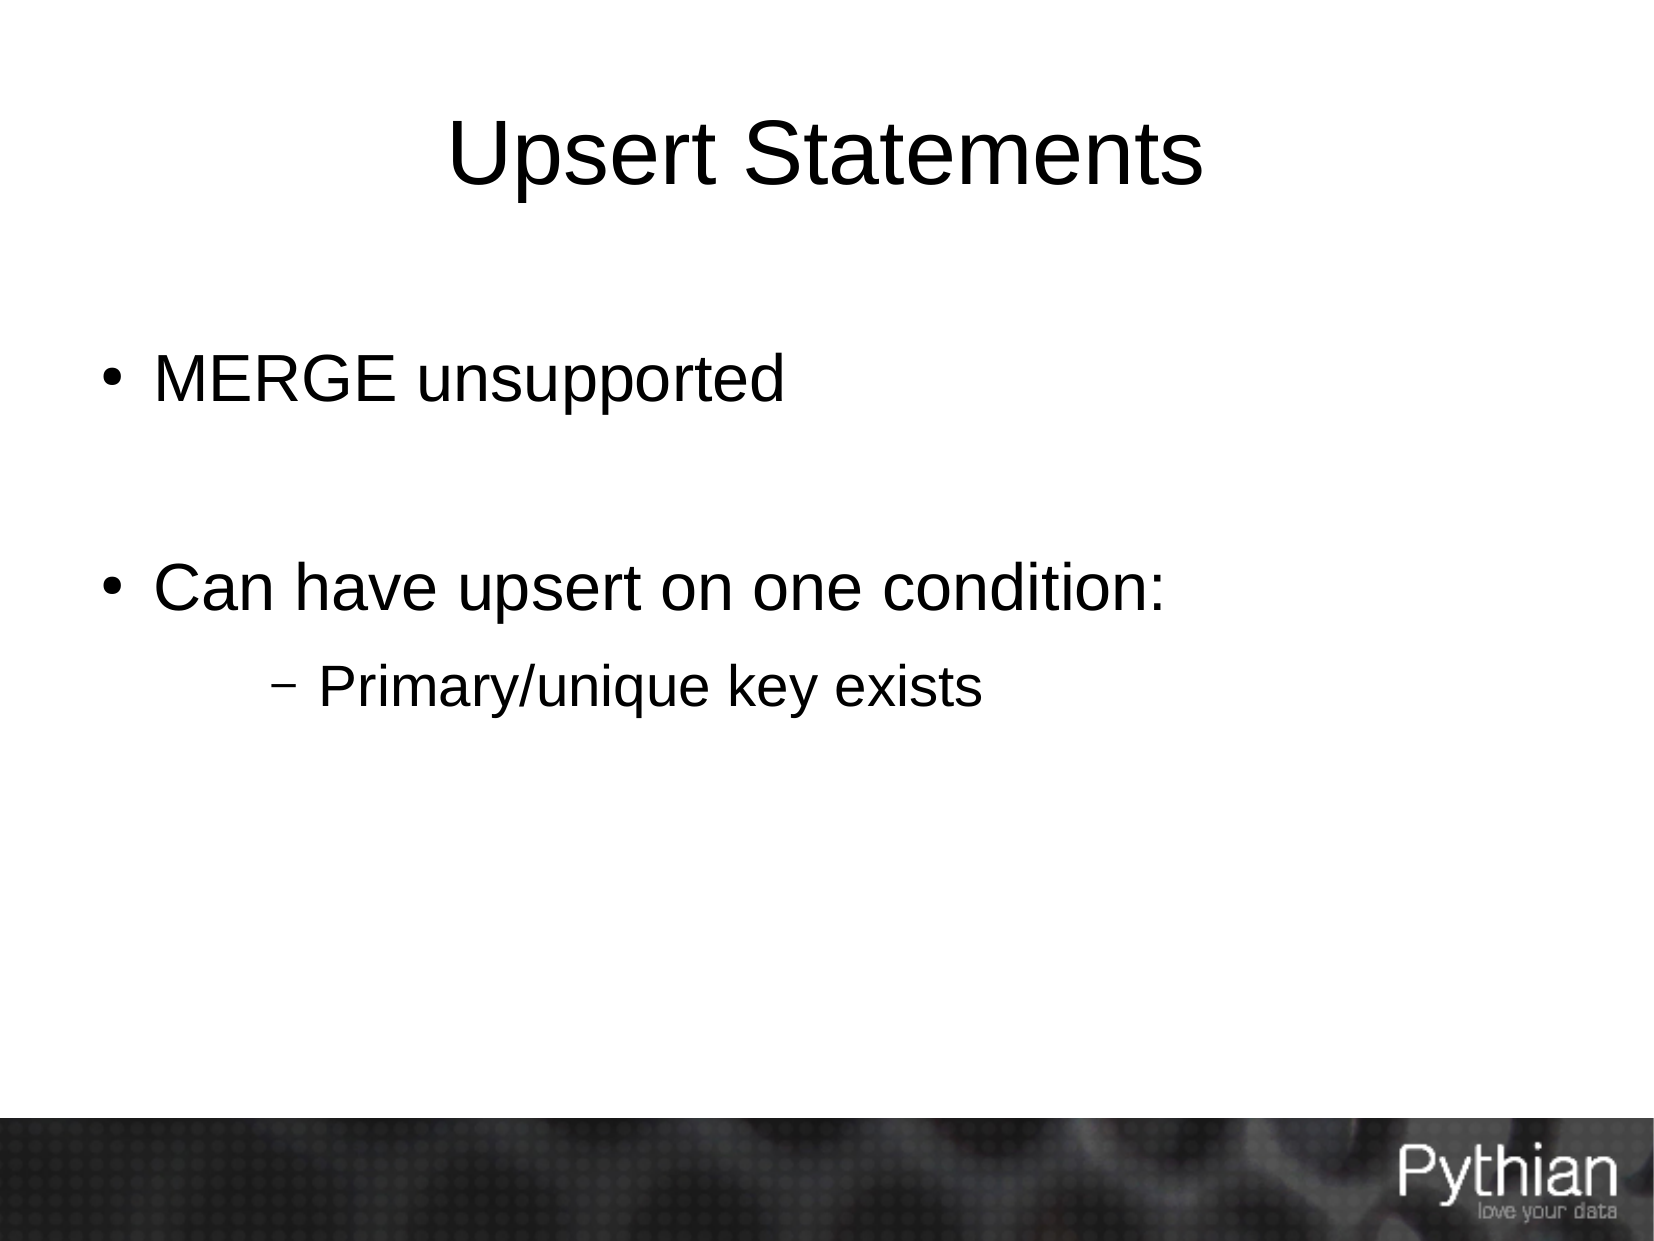

# Upsert Statements
MERGE unsupported
Can have upsert on one condition:
Primary/unique key exists